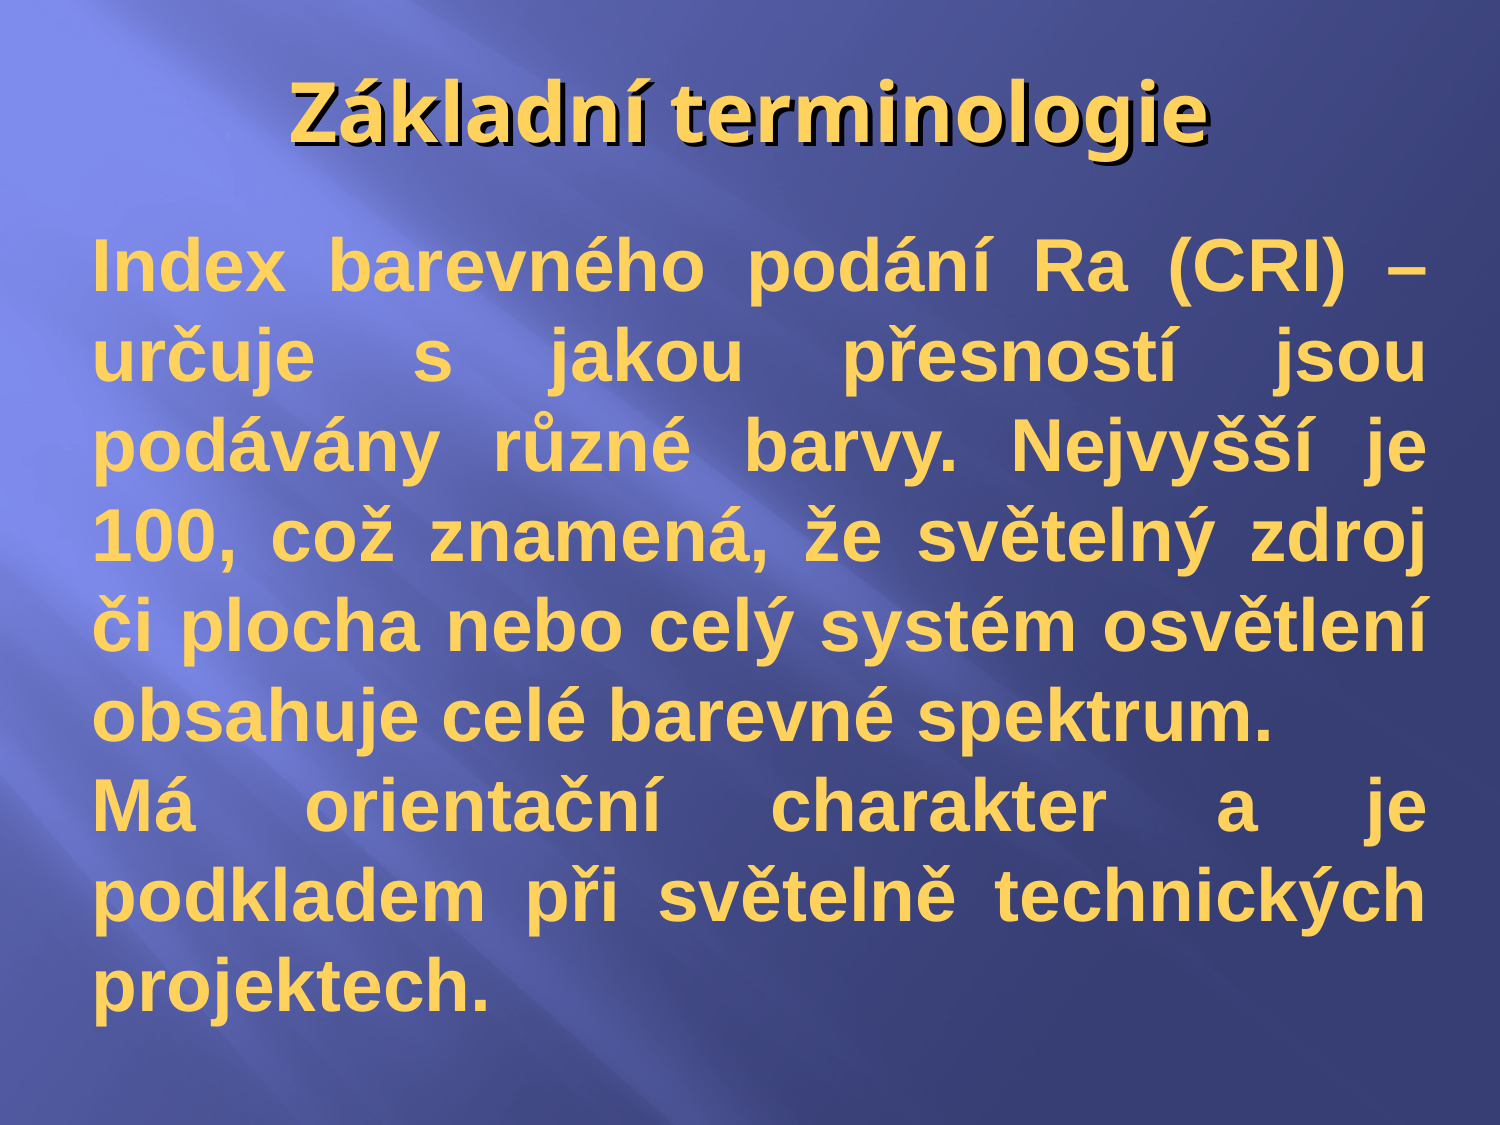

# Základní terminologie
Index barevného podání Ra (CRI) – určuje s jakou přesností jsou podávány různé barvy. Nejvyšší je 100, což znamená, že světelný zdroj či plocha nebo celý systém osvětlení obsahuje celé barevné spektrum.
Má orientační charakter a je podkladem při světelně technických projektech.